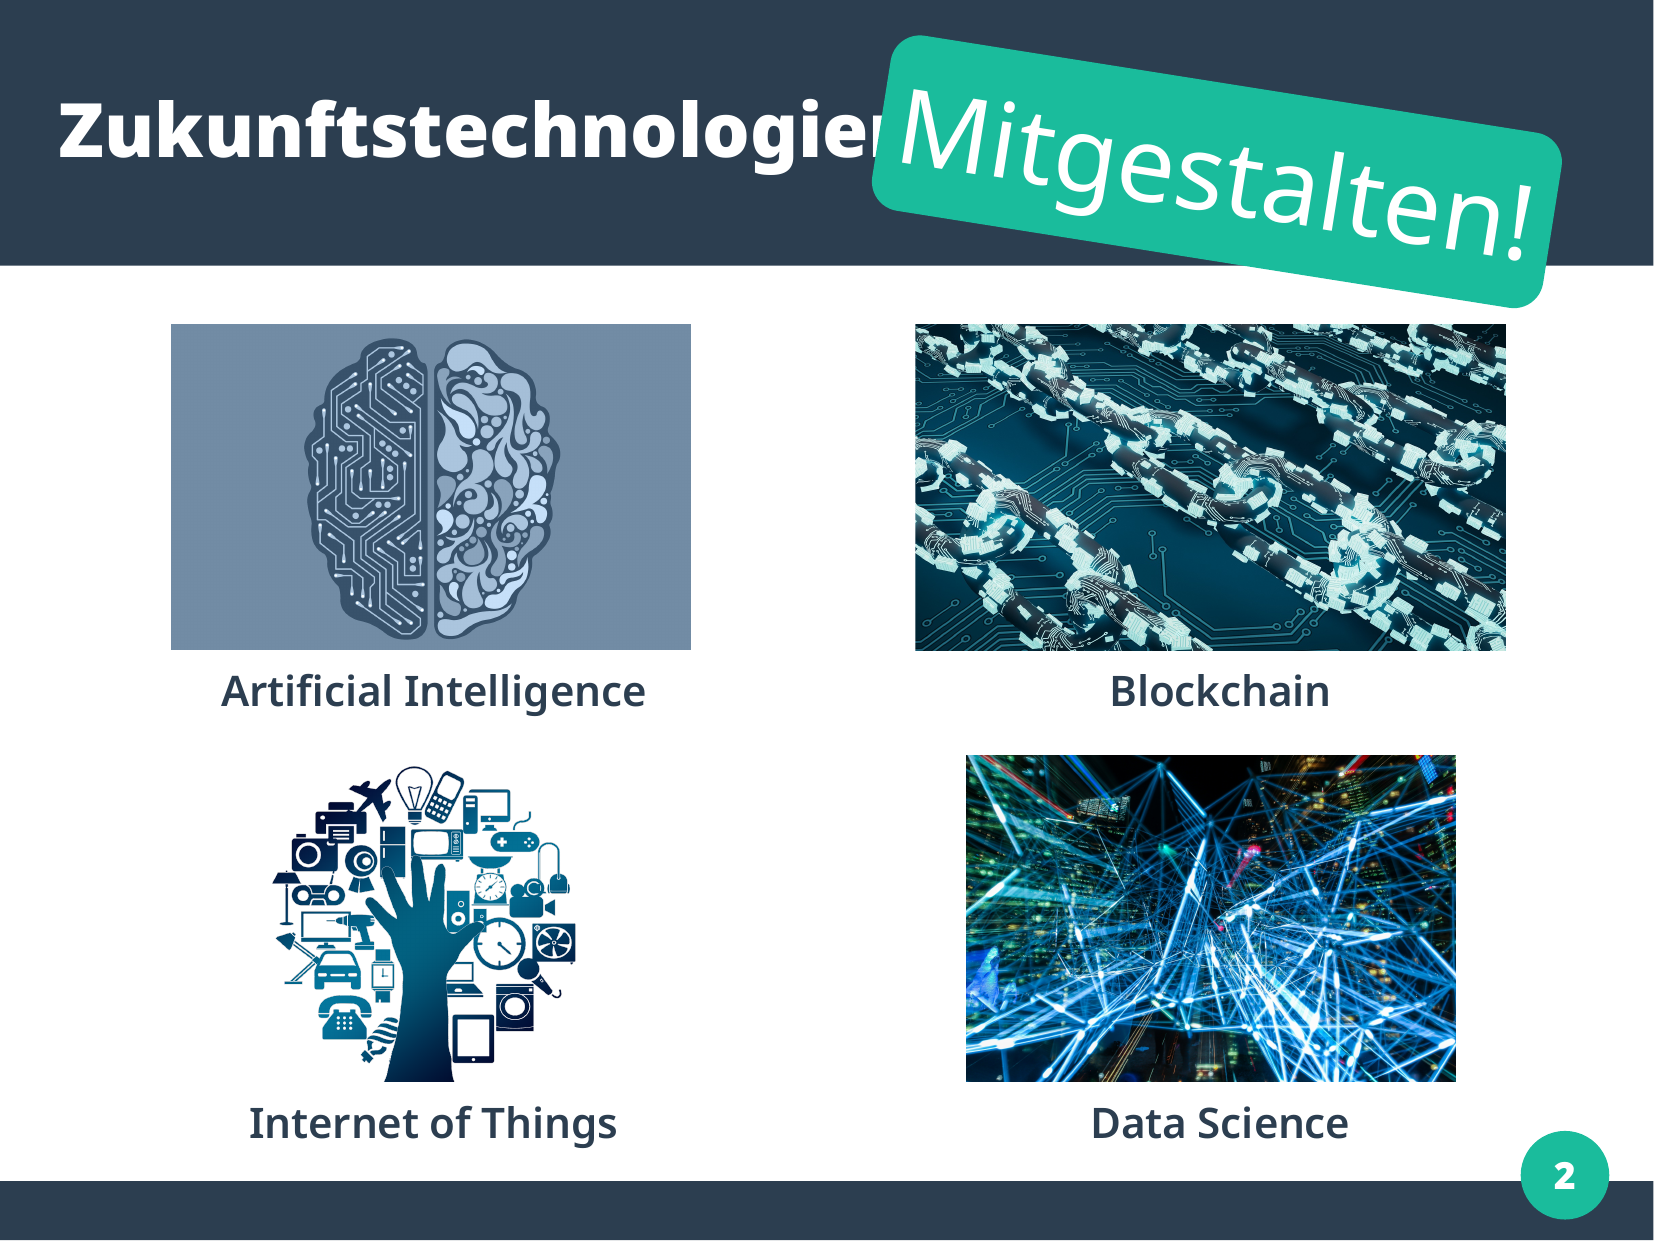

# Zukunftstechnologien
Mitgestalten!
Artificial Intelligence
Blockchain
Internet of Things
Data Science
2